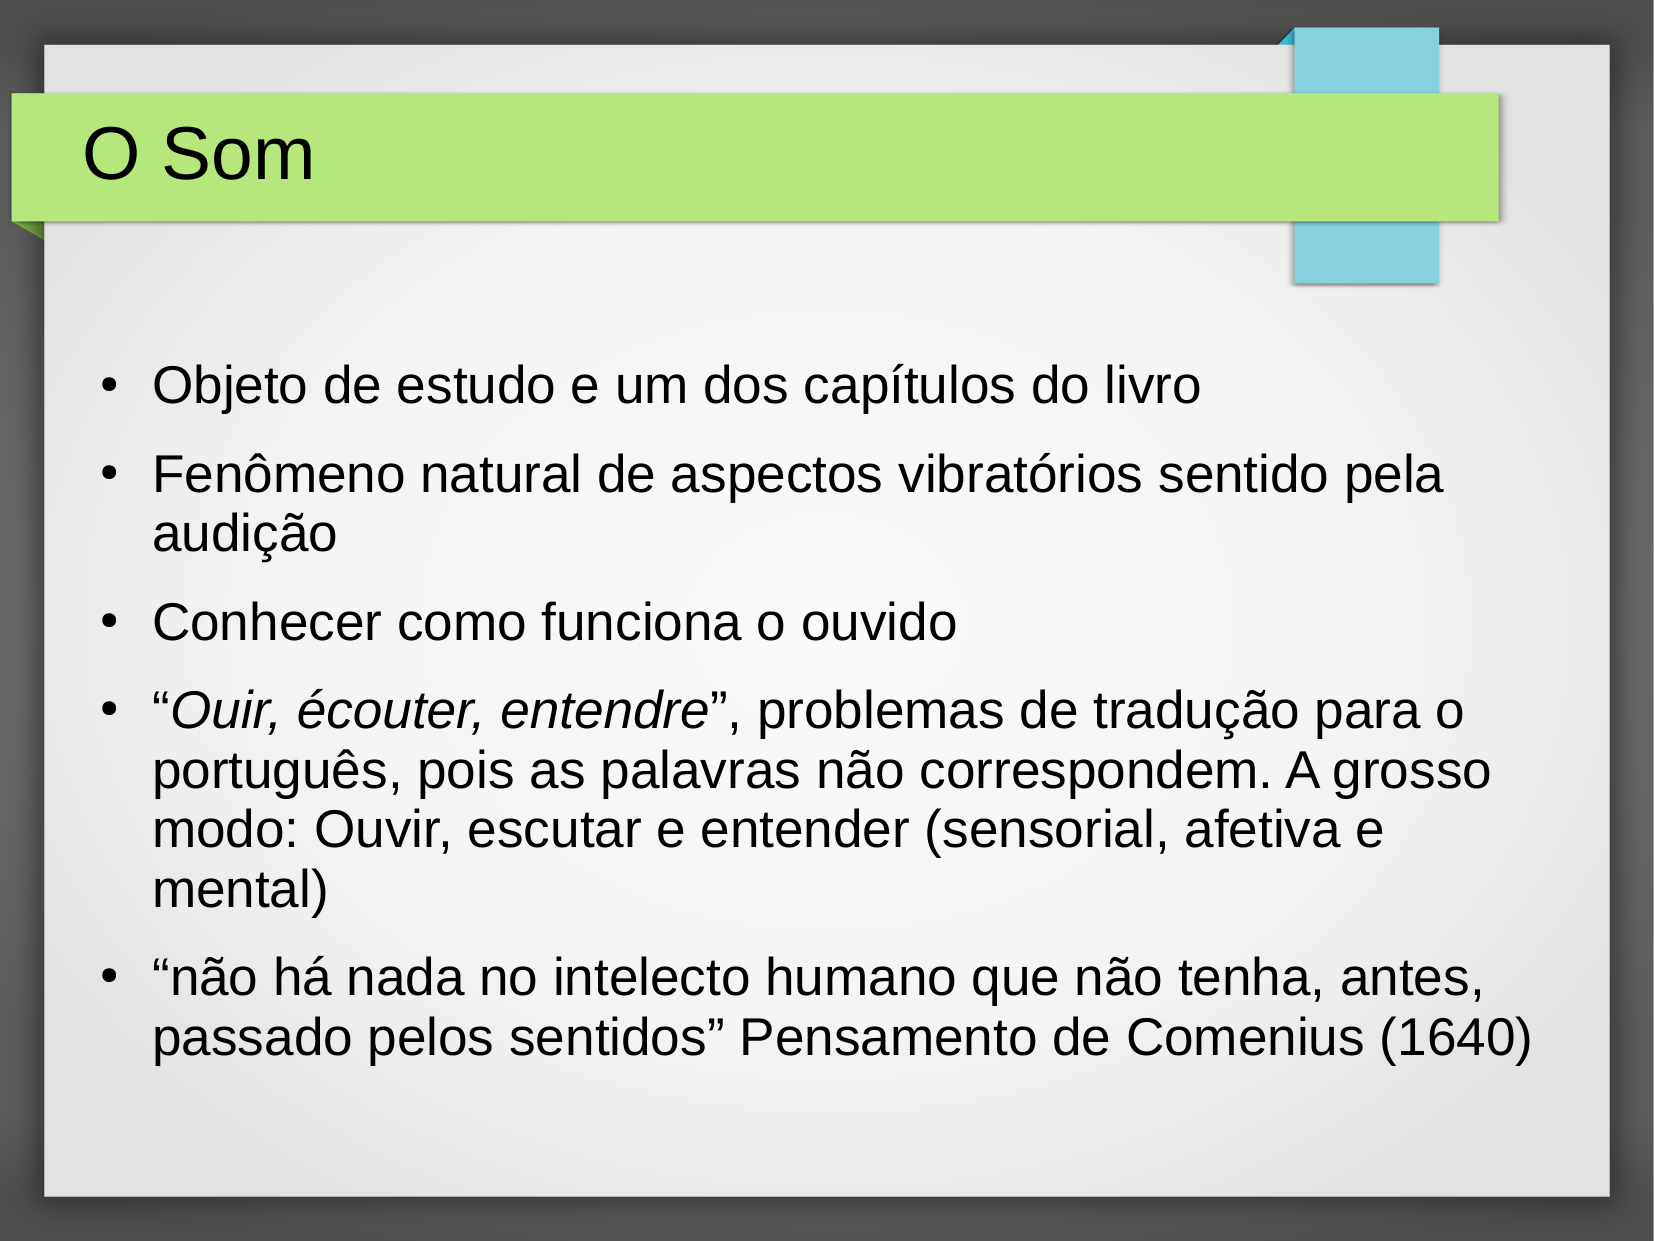

# O Som
Objeto de estudo e um dos capítulos do livro
Fenômeno natural de aspectos vibratórios sentido pela audição
Conhecer como funciona o ouvido
“Ouir, écouter, entendre”, problemas de tradução para o português, pois as palavras não correspondem. A grosso modo: Ouvir, escutar e entender (sensorial, afetiva e mental)
“não há nada no intelecto humano que não tenha, antes, passado pelos sentidos” Pensamento de Comenius (1640)